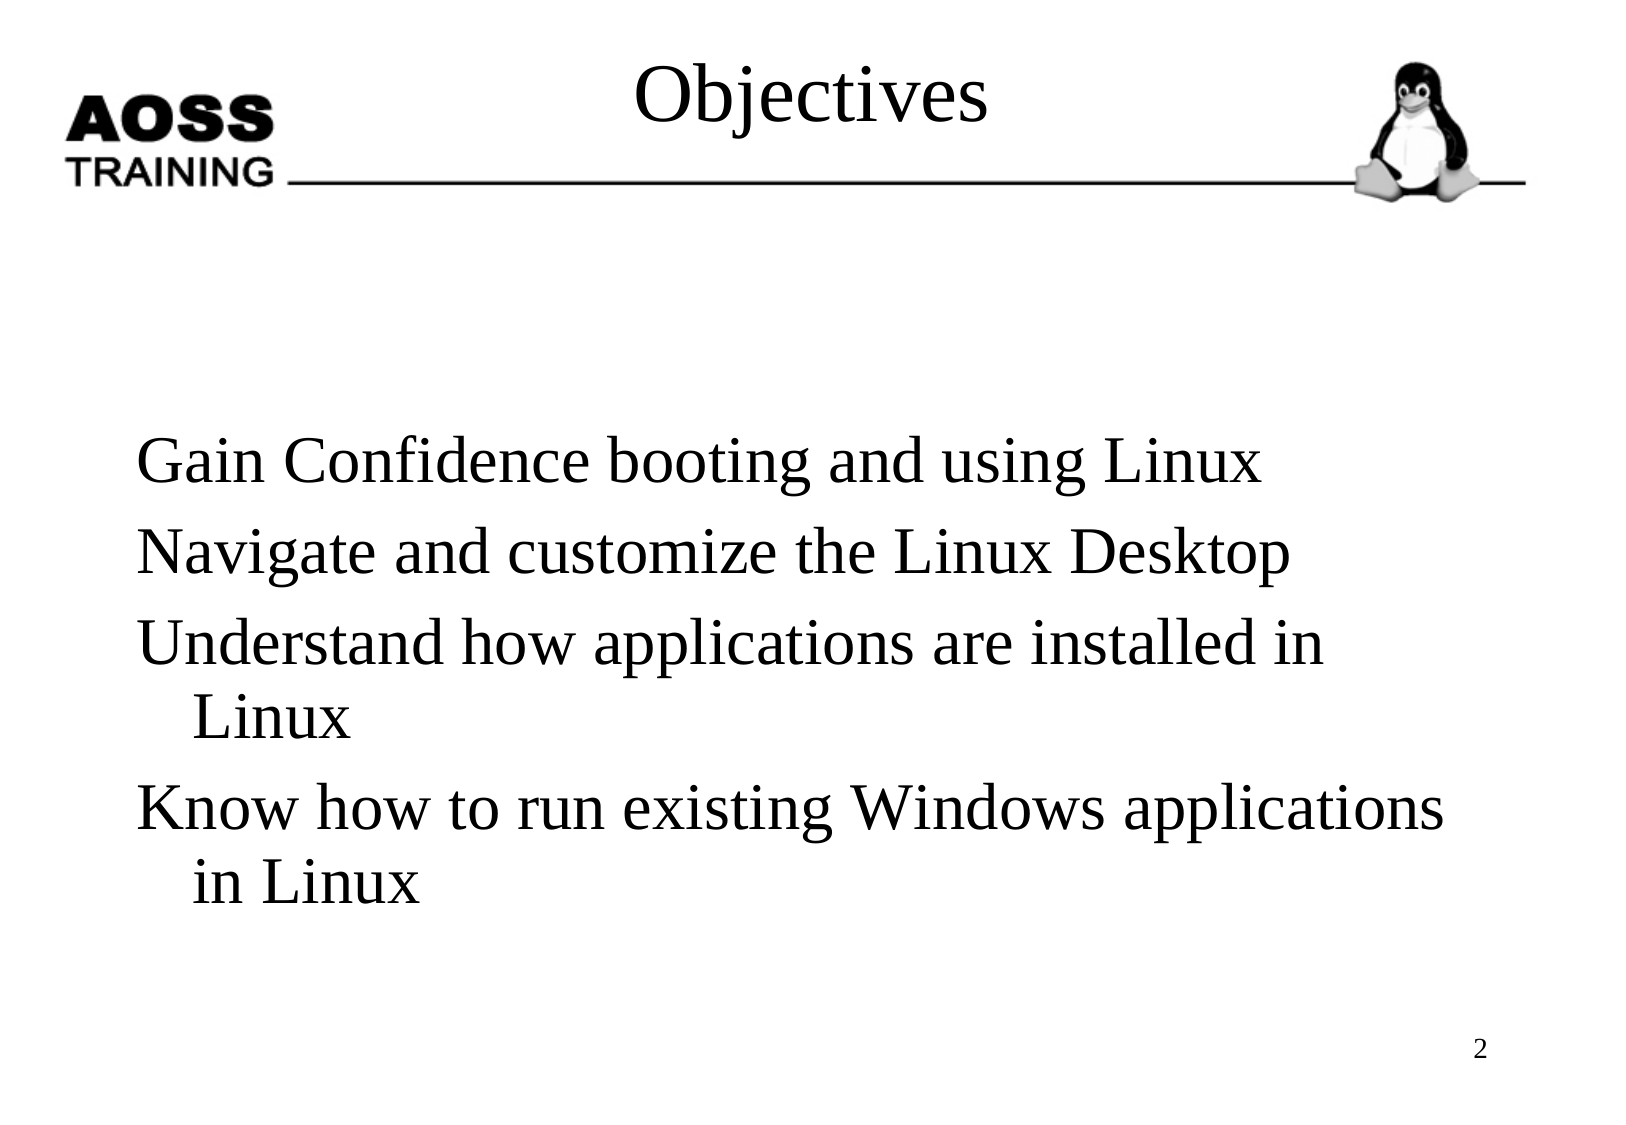

# Objectives
Gain Confidence booting and using Linux
Navigate and customize the Linux Desktop
Understand how applications are installed in Linux
Know how to run existing Windows applications in Linux
2